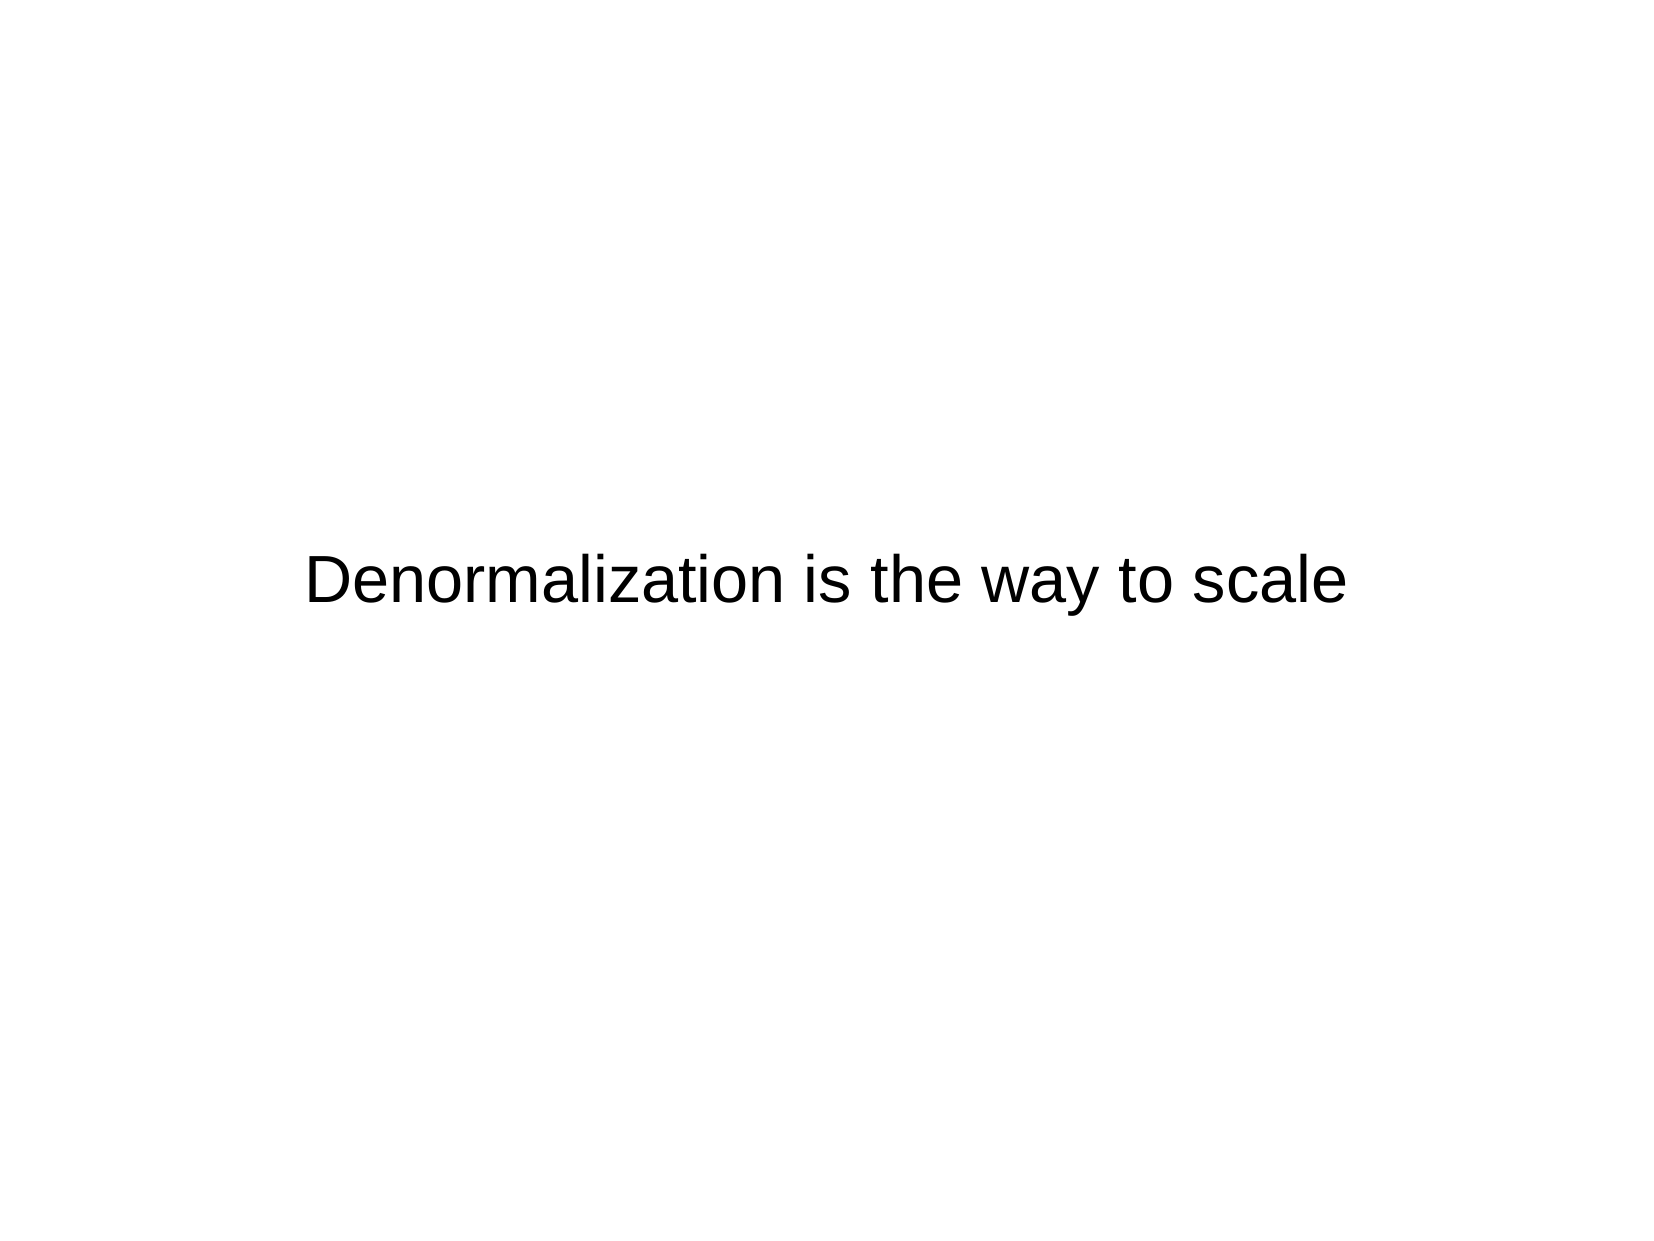

# Denormalization is the way to scale